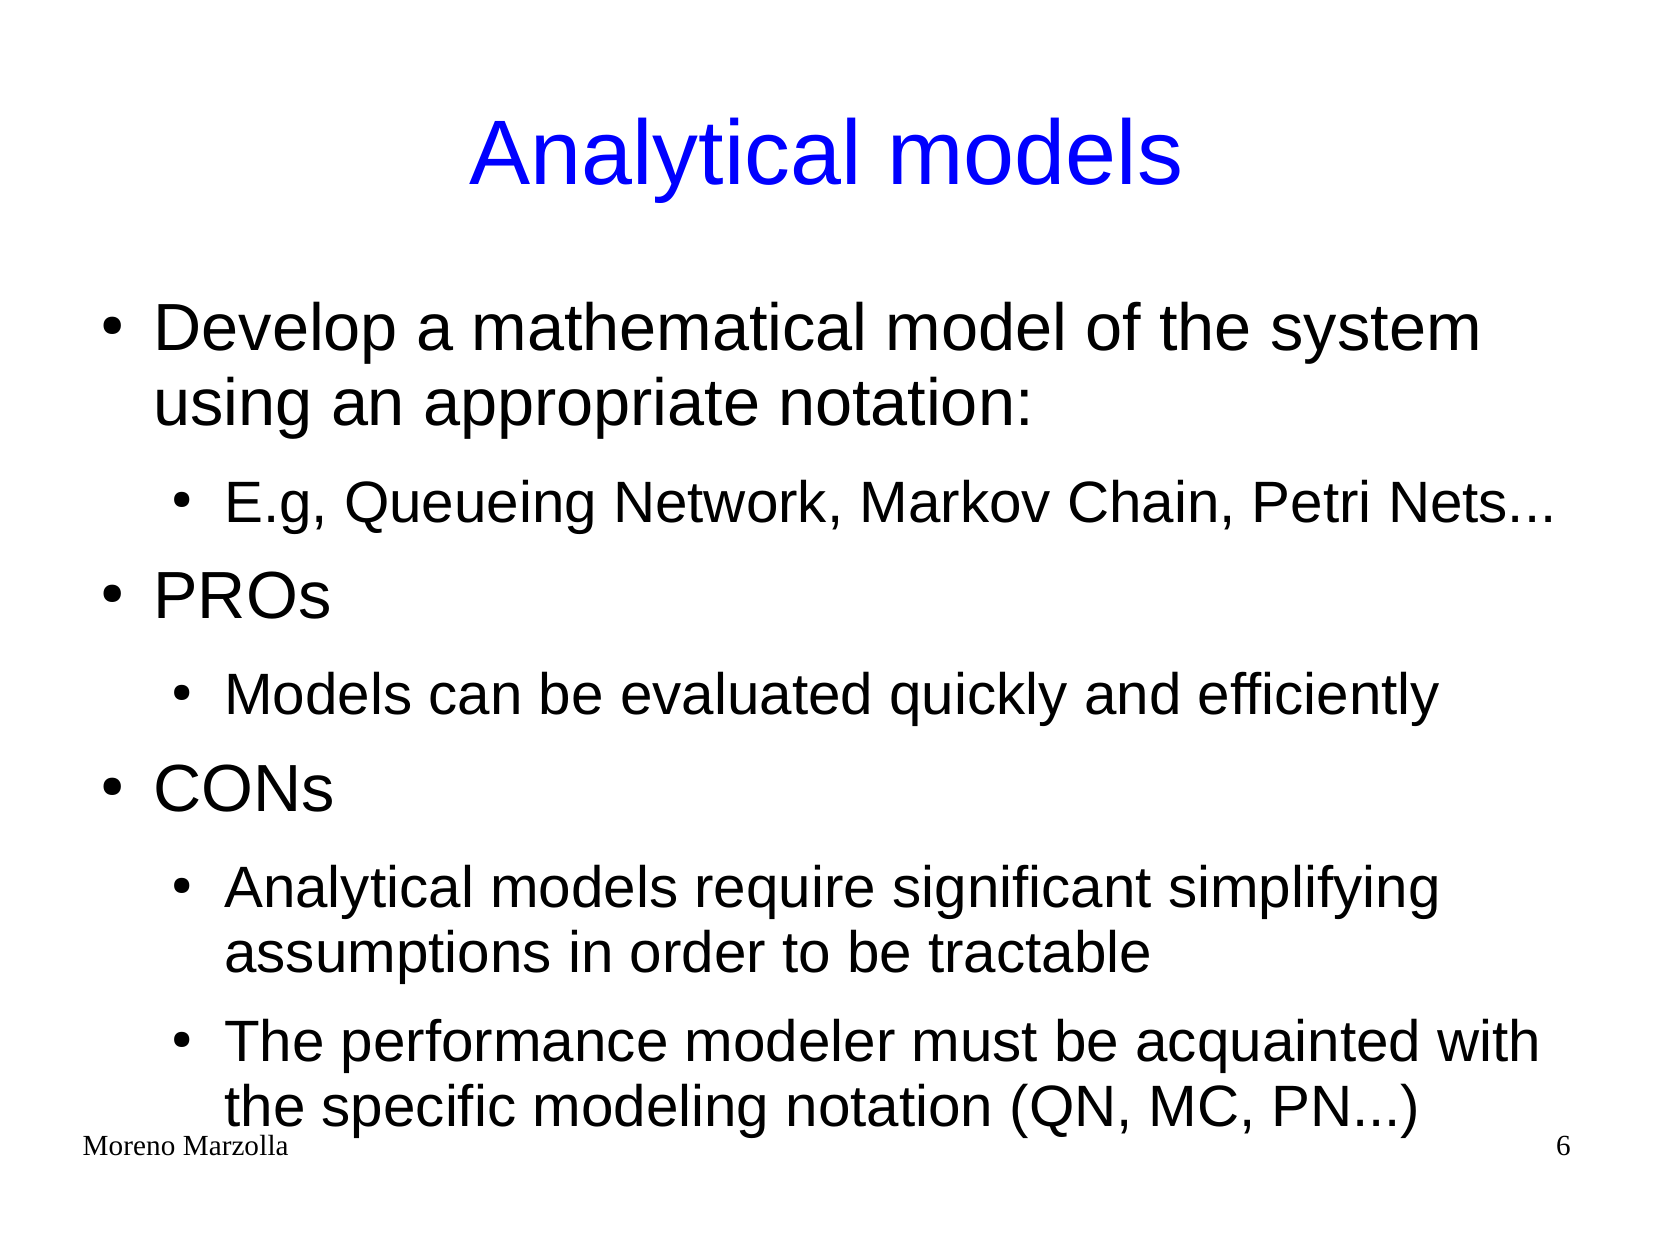

# Analytical models
Develop a mathematical model of the system using an appropriate notation:
E.g, Queueing Network, Markov Chain, Petri Nets...
PROs
Models can be evaluated quickly and efficiently
CONs
Analytical models require significant simplifying assumptions in order to be tractable
The performance modeler must be acquainted with the specific modeling notation (QN, MC, PN...)
Moreno Marzolla
6